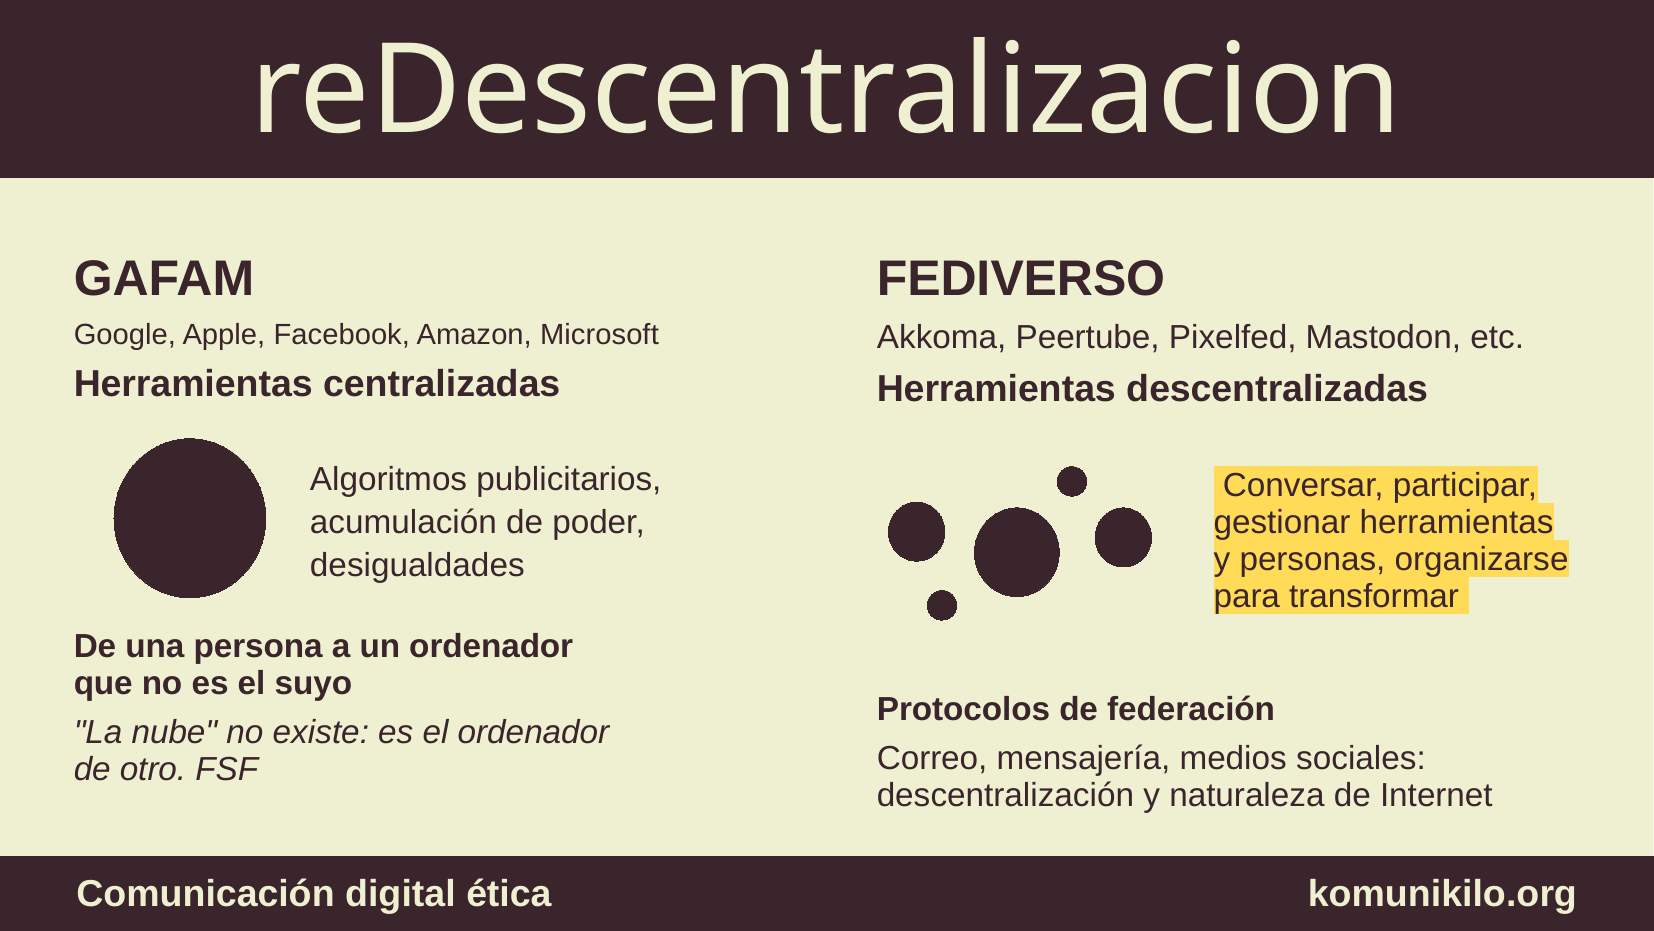

# reDescentralizacion
GAFAM
Google, Apple, Facebook, Amazon, Microsoft
Herramientas centralizadas
FEDIVERSO
Akkoma, Peertube, Pixelfed, Mastodon, etc.
Herramientas descentralizadas
Algoritmos publicitarios,
acumulación de poder,
desigualdades
 Conversar, participar, gestionar herramientas y personas, organizarse para transformar
De una persona a un ordenador que no es el suyo
"La nube" no existe: es el ordenador de otro. FSF
Protocolos de federación
Correo, mensajería, medios sociales: descentralización y naturaleza de Internet
Comunicación digital ética komunikilo.org